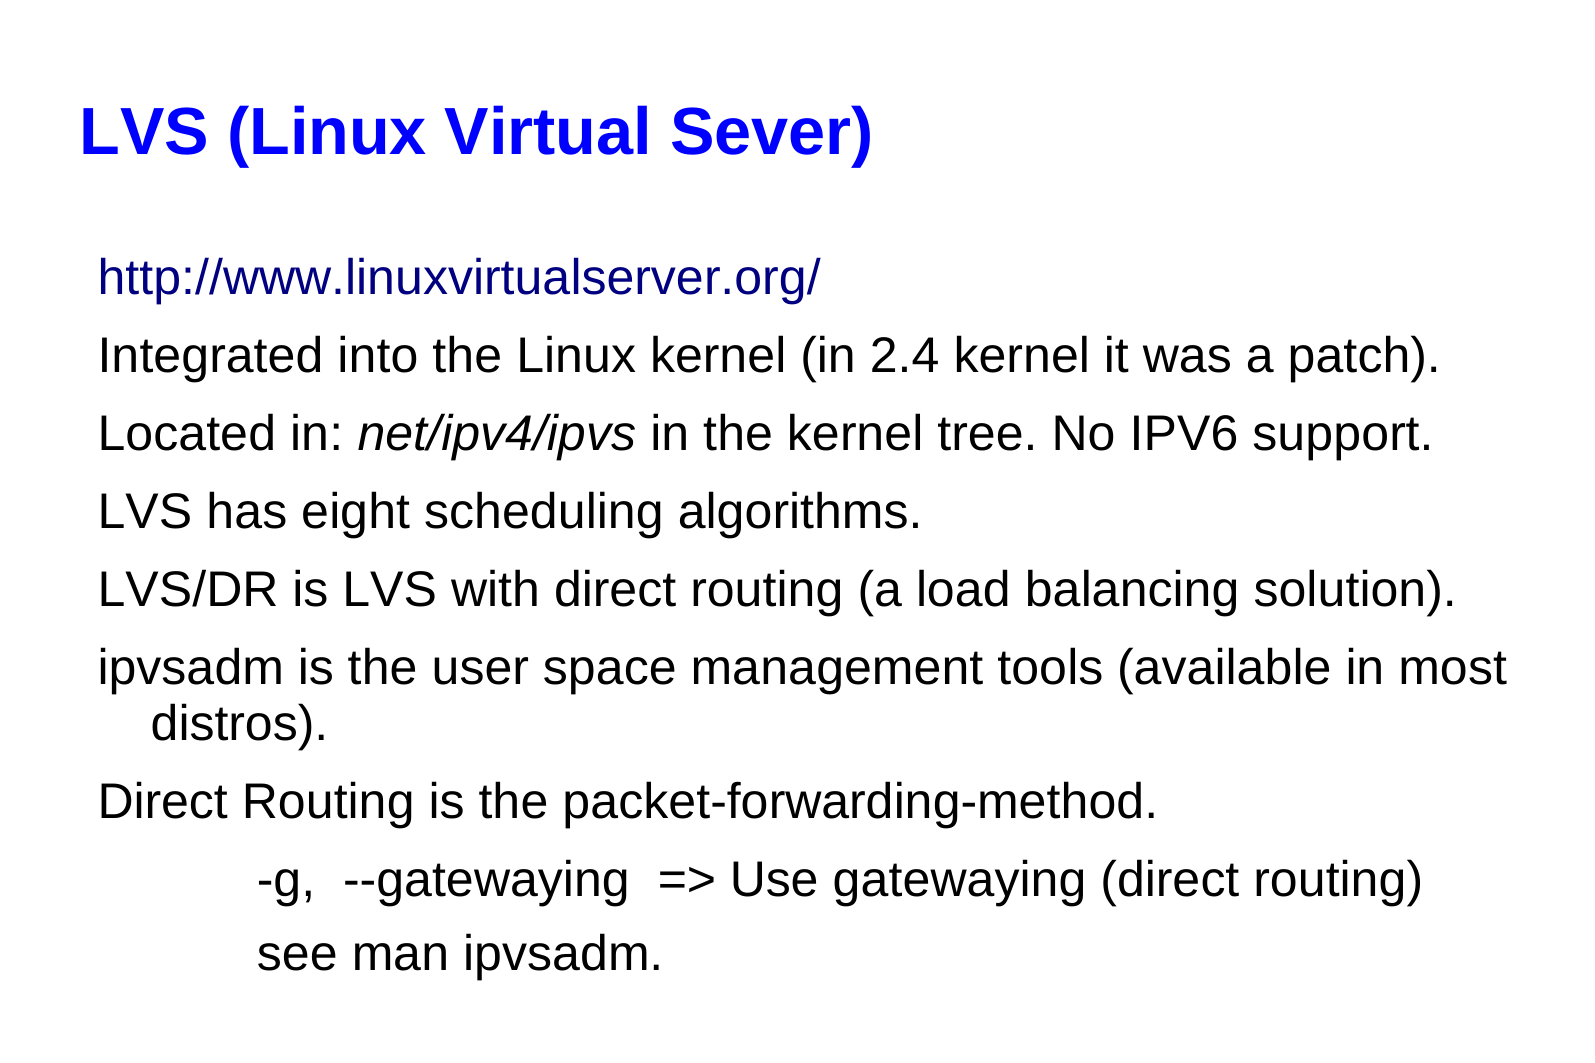

# LVS (Linux Virtual Sever)
http://www.linuxvirtualserver.org/
Integrated into the Linux kernel (in 2.4 kernel it was a patch).
Located in: net/ipv4/ipvs in the kernel tree. No IPV6 support.
LVS has eight scheduling algorithms.
LVS/DR is LVS with direct routing (a load balancing solution).
ipvsadm is the user space management tools (available in most distros).
Direct Routing is the packet-forwarding-method.
-g, --gatewaying => Use gatewaying (direct routing)
see man ipvsadm.